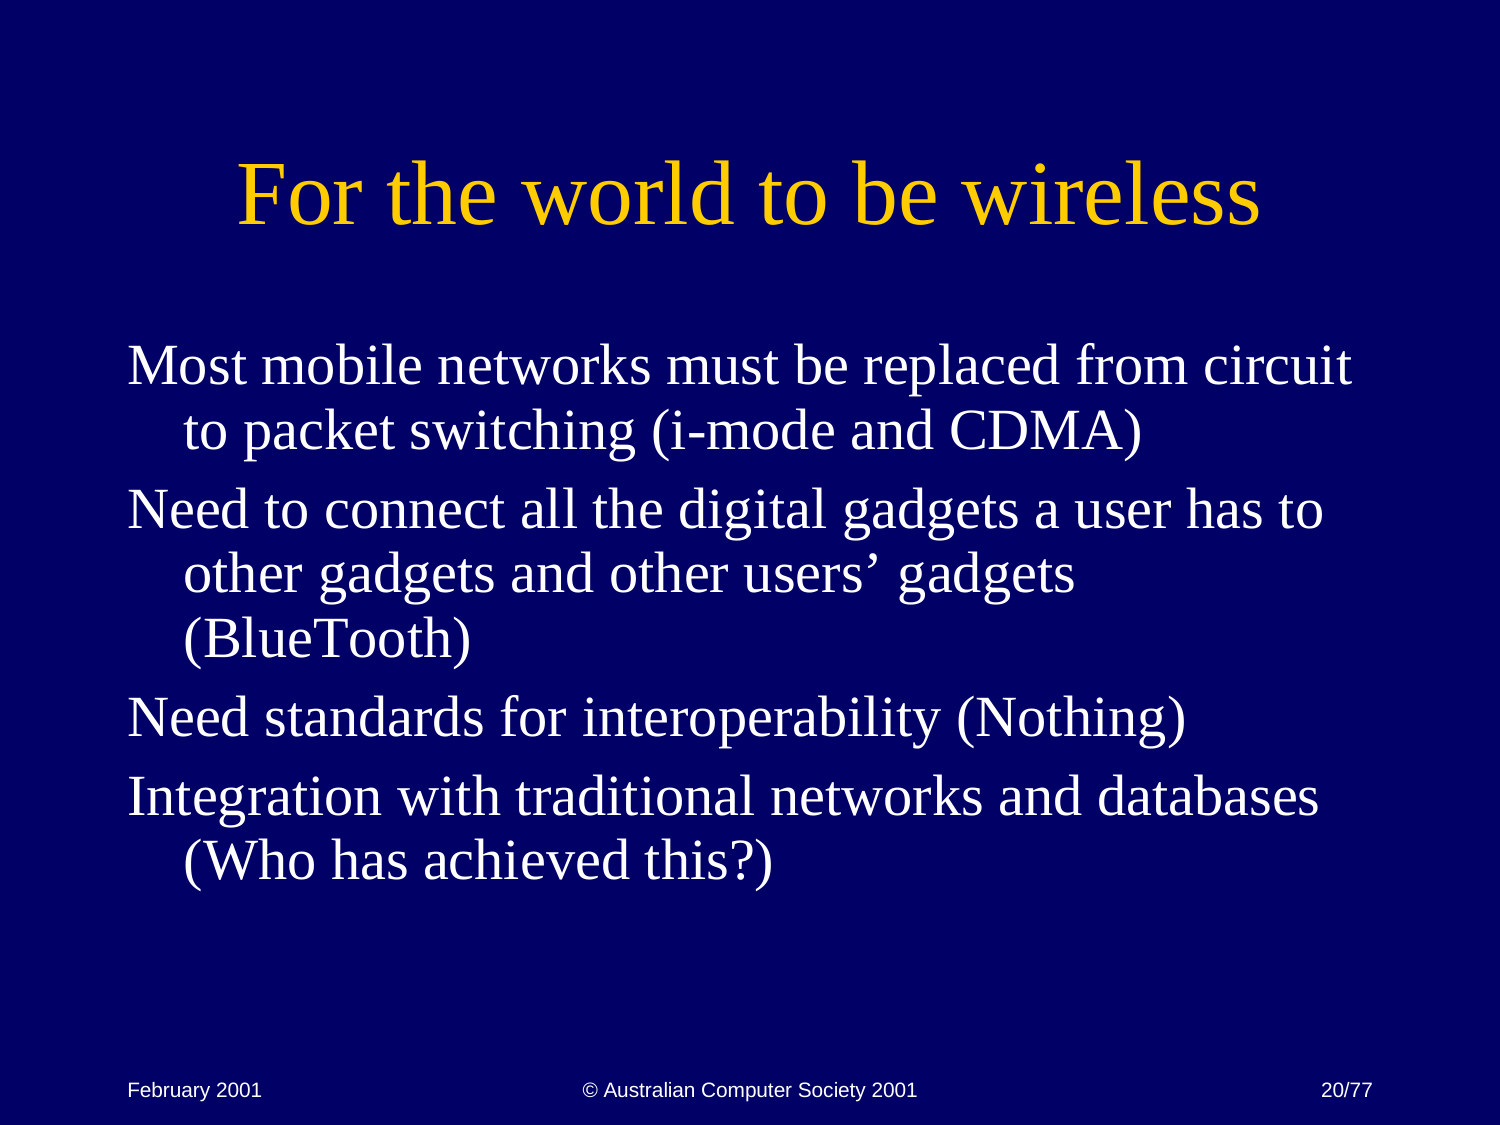

# For the world to be wireless
Most mobile networks must be replaced from circuit to packet switching (i-mode and CDMA)
Need to connect all the digital gadgets a user has to other gadgets and other users’ gadgets (BlueTooth)
Need standards for interoperability (Nothing)
Integration with traditional networks and databases (Who has achieved this?)
February 2001
© Australian Computer Society 2001
20